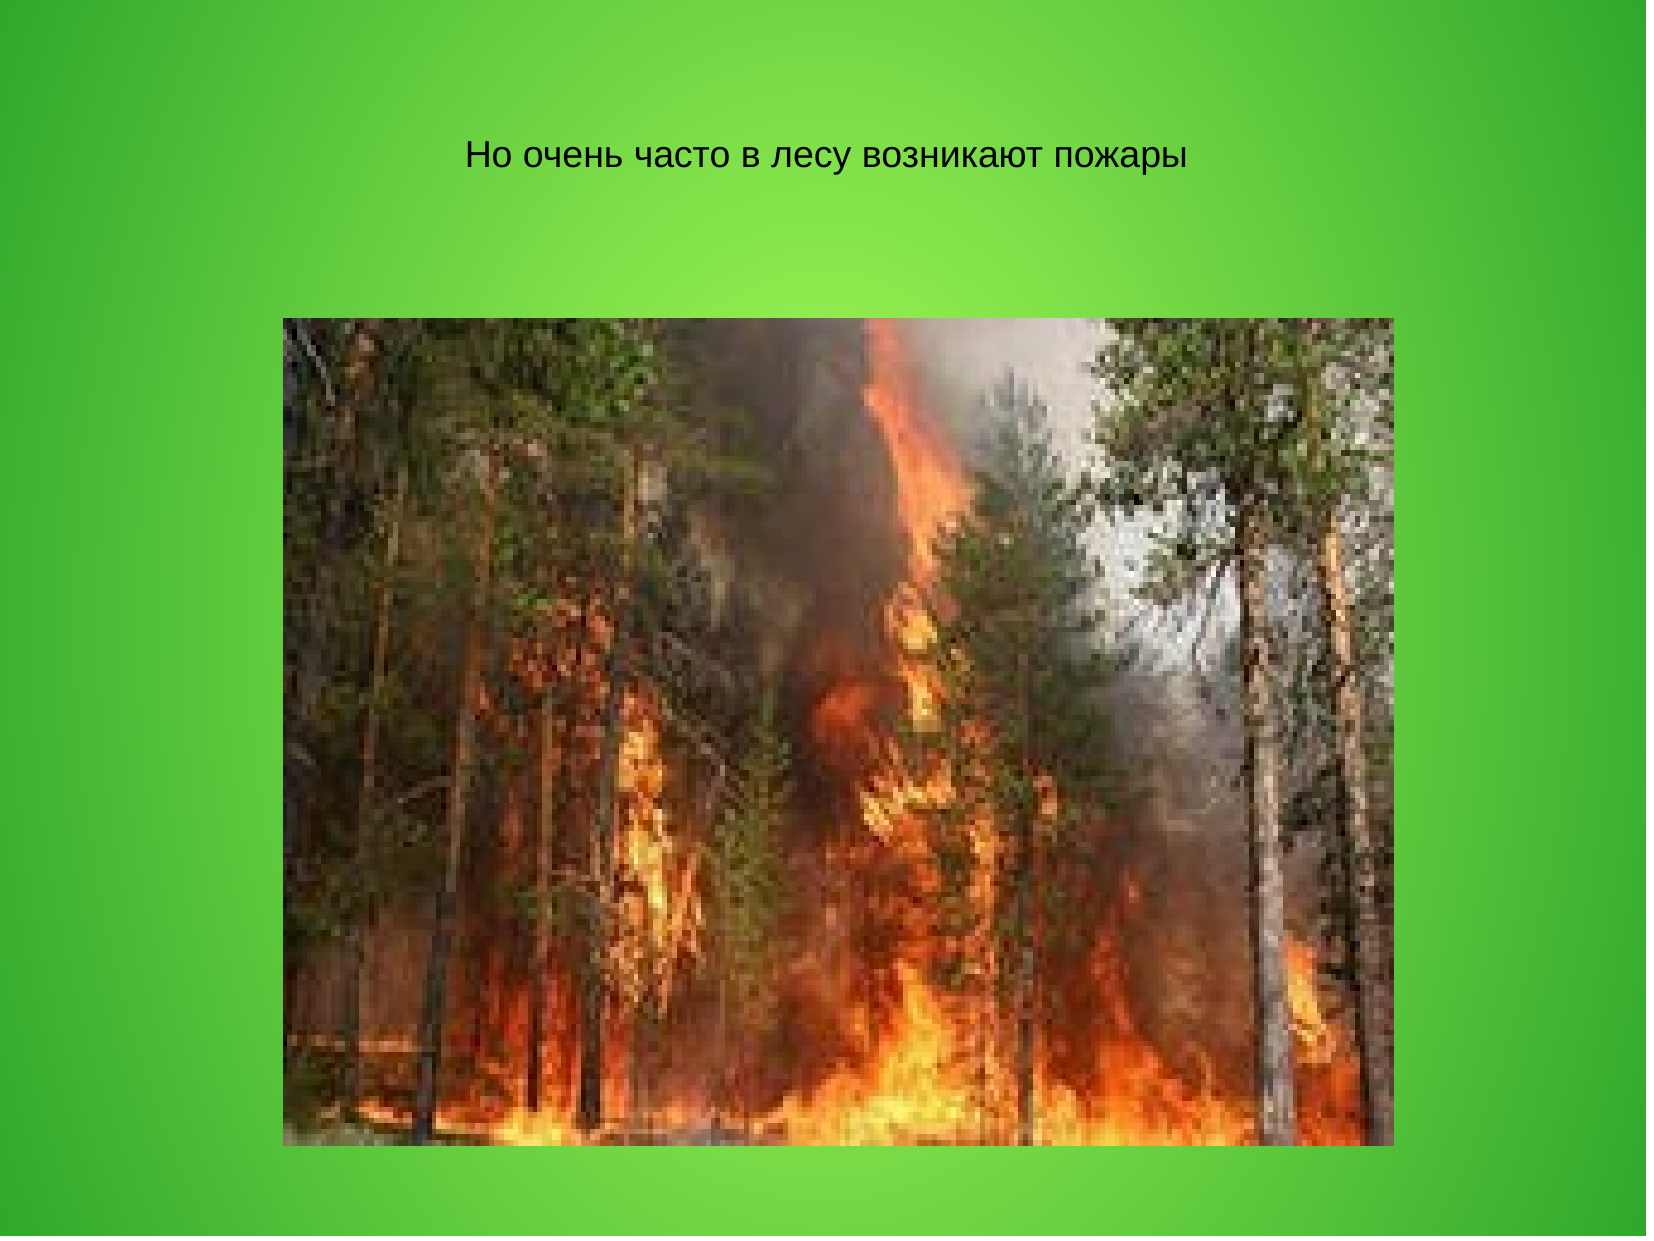

Но очень часто в лесу возникают пожары